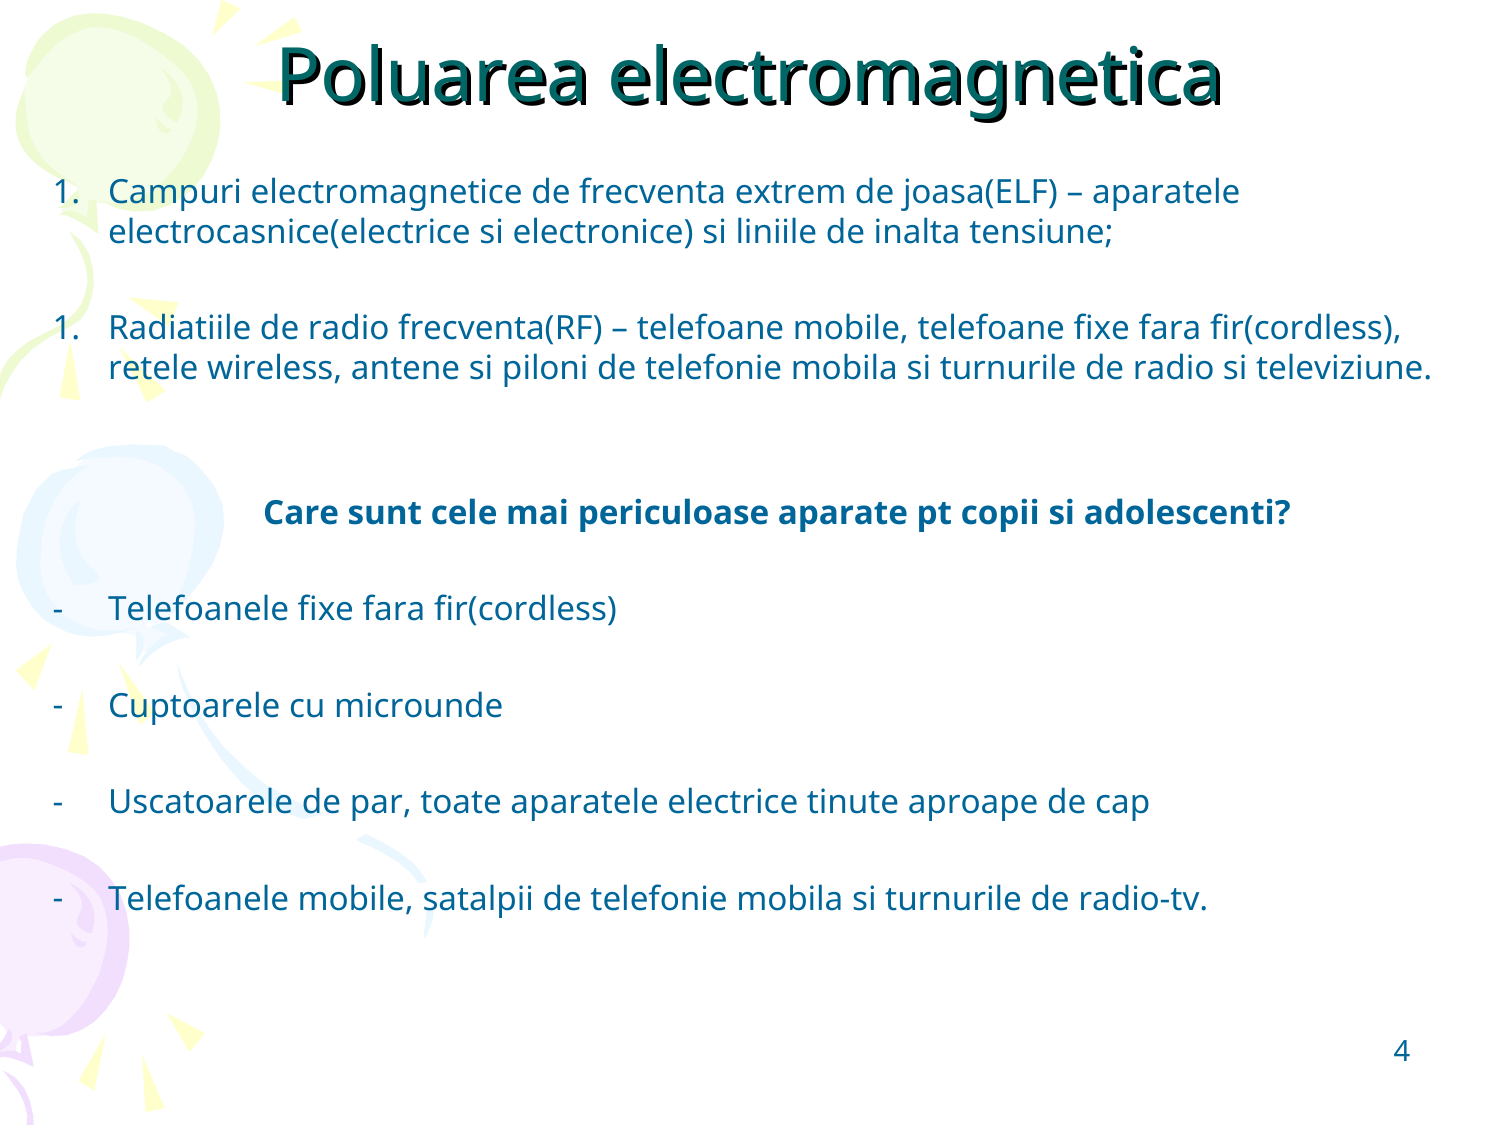

Poluarea electromagnetica
Campuri electromagnetice de frecventa extrem de joasa(ELF) – aparatele electrocasnice(electrice si electronice) si liniile de inalta tensiune;
Radiatiile de radio frecventa(RF) – telefoane mobile, telefoane fixe fara fir(cordless), retele wireless, antene si piloni de telefonie mobila si turnurile de radio si televiziune.
	Care sunt cele mai periculoase aparate pt copii si adolescenti?
Telefoanele fixe fara fir(cordless)
Cuptoarele cu microunde
Uscatoarele de par, toate aparatele electrice tinute aproape de cap
Telefoanele mobile, satalpii de telefonie mobila si turnurile de radio-tv.